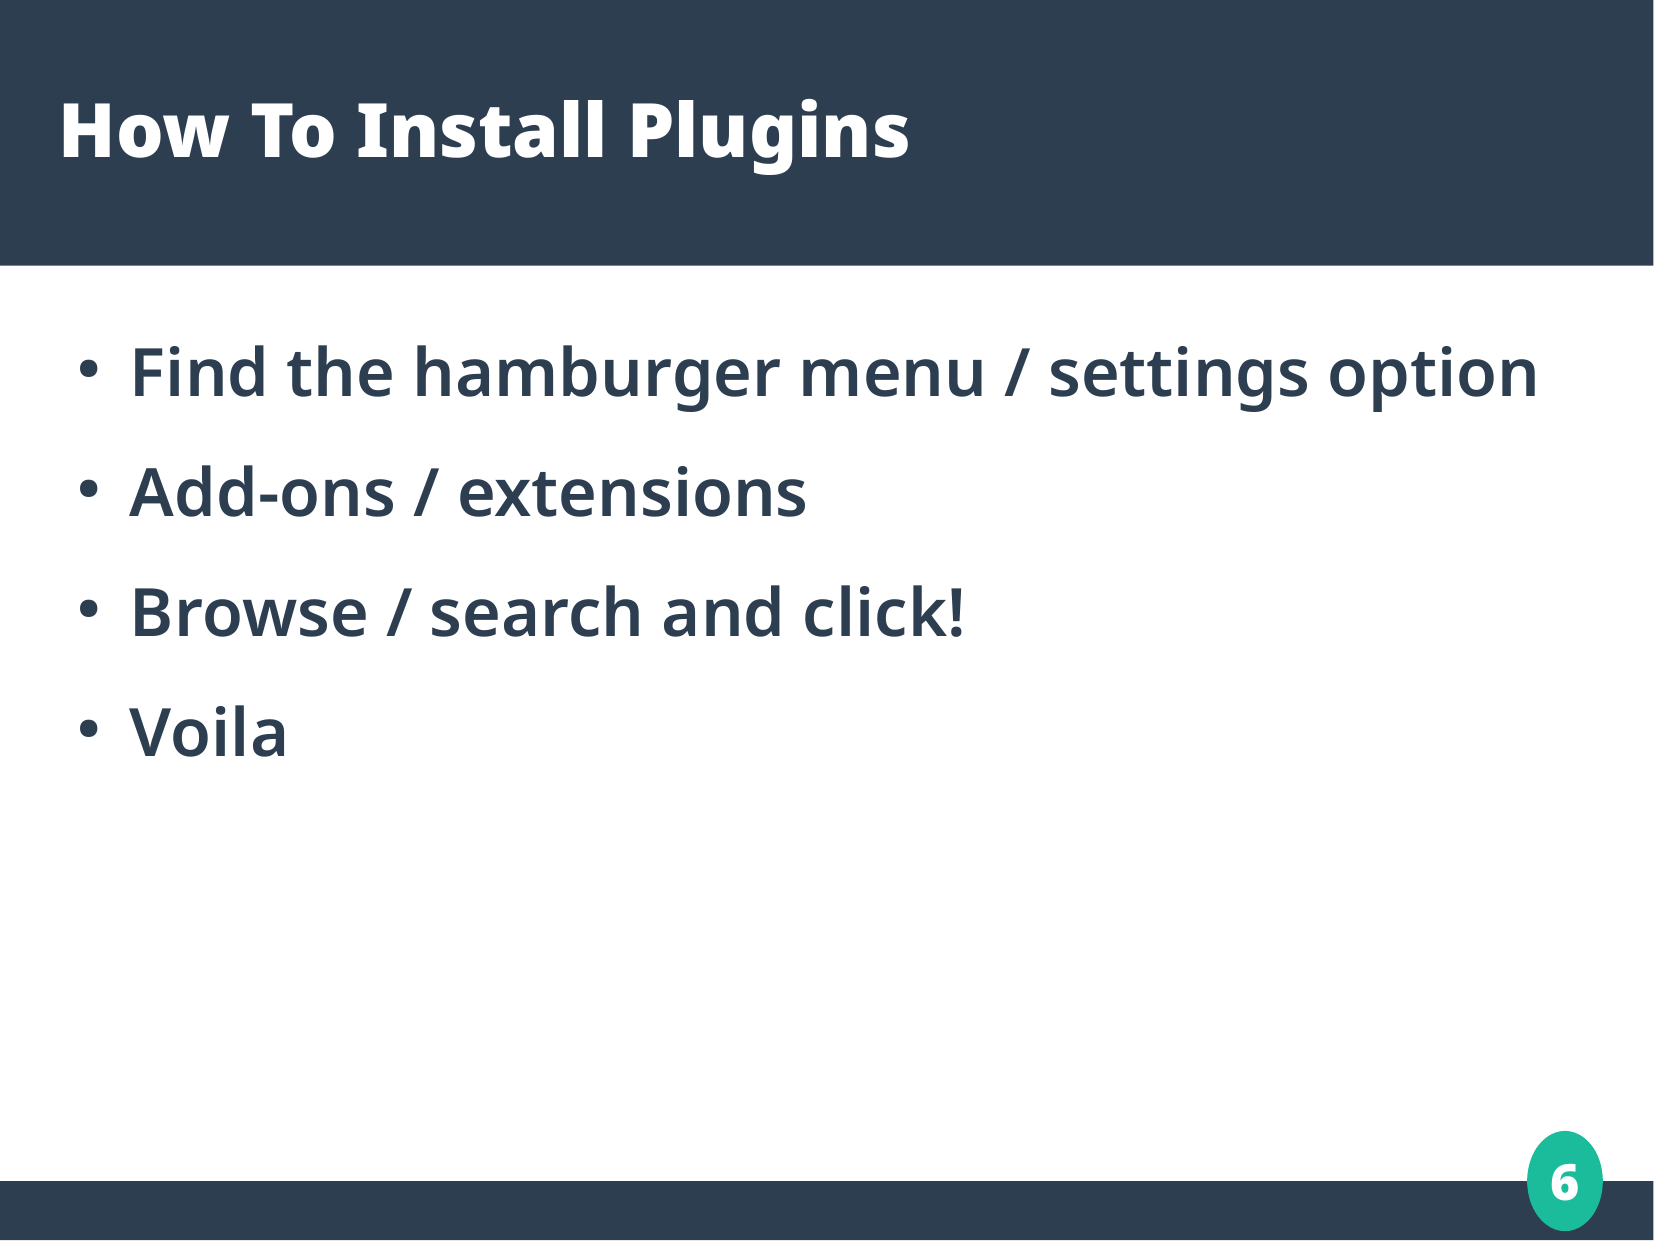

# How To Install Plugins
Find the hamburger menu / settings option
Add-ons / extensions
Browse / search and click!
Voila